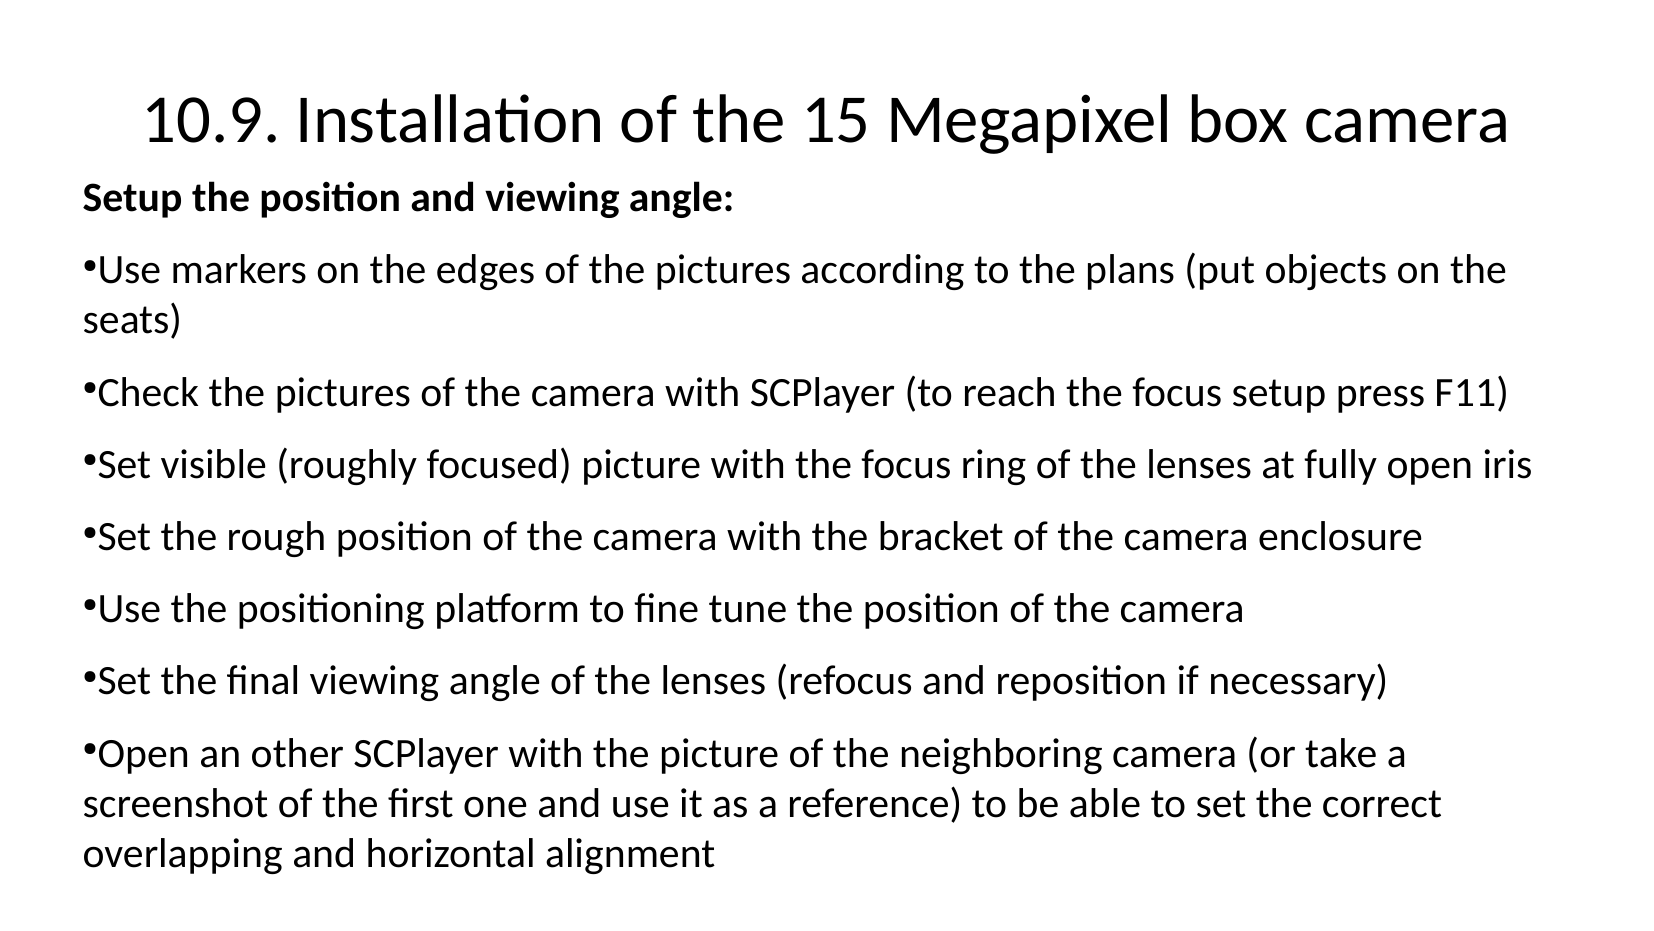

# 10.9. Installation of the 15 Megapixel box camera
Setup the position and viewing angle:
Use markers on the edges of the pictures according to the plans (put objects on the seats)
Check the pictures of the camera with SCPlayer (to reach the focus setup press F11)
Set visible (roughly focused) picture with the focus ring of the lenses at fully open iris
Set the rough position of the camera with the bracket of the camera enclosure
Use the positioning platform to fine tune the position of the camera
Set the final viewing angle of the lenses (refocus and reposition if necessary)
Open an other SCPlayer with the picture of the neighboring camera (or take a screenshot of the first one and use it as a reference) to be able to set the correct overlapping and horizontal alignment